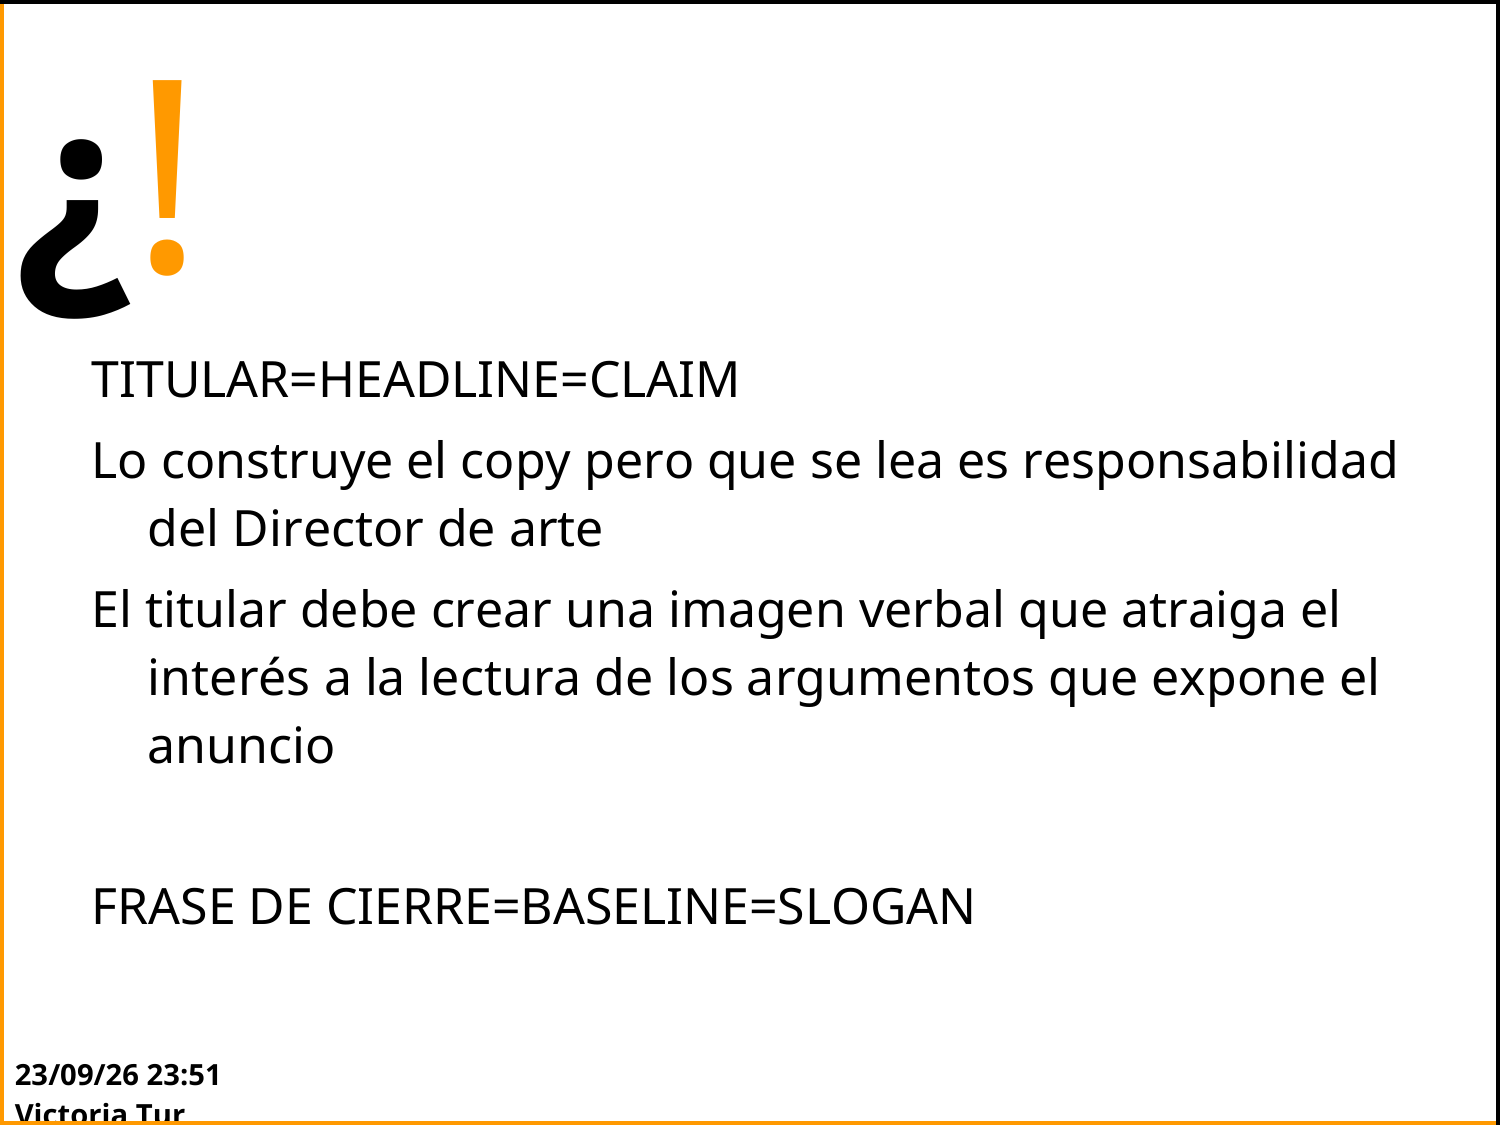

# TITULAR=HEADLINE=CLAIM
Lo construye el copy pero que se lea es responsabilidad del Director de arte
El titular debe crear una imagen verbal que atraiga el interés a la lectura de los argumentos que expone el anuncio
FRASE DE CIERRE=BASELINE=SLOGAN